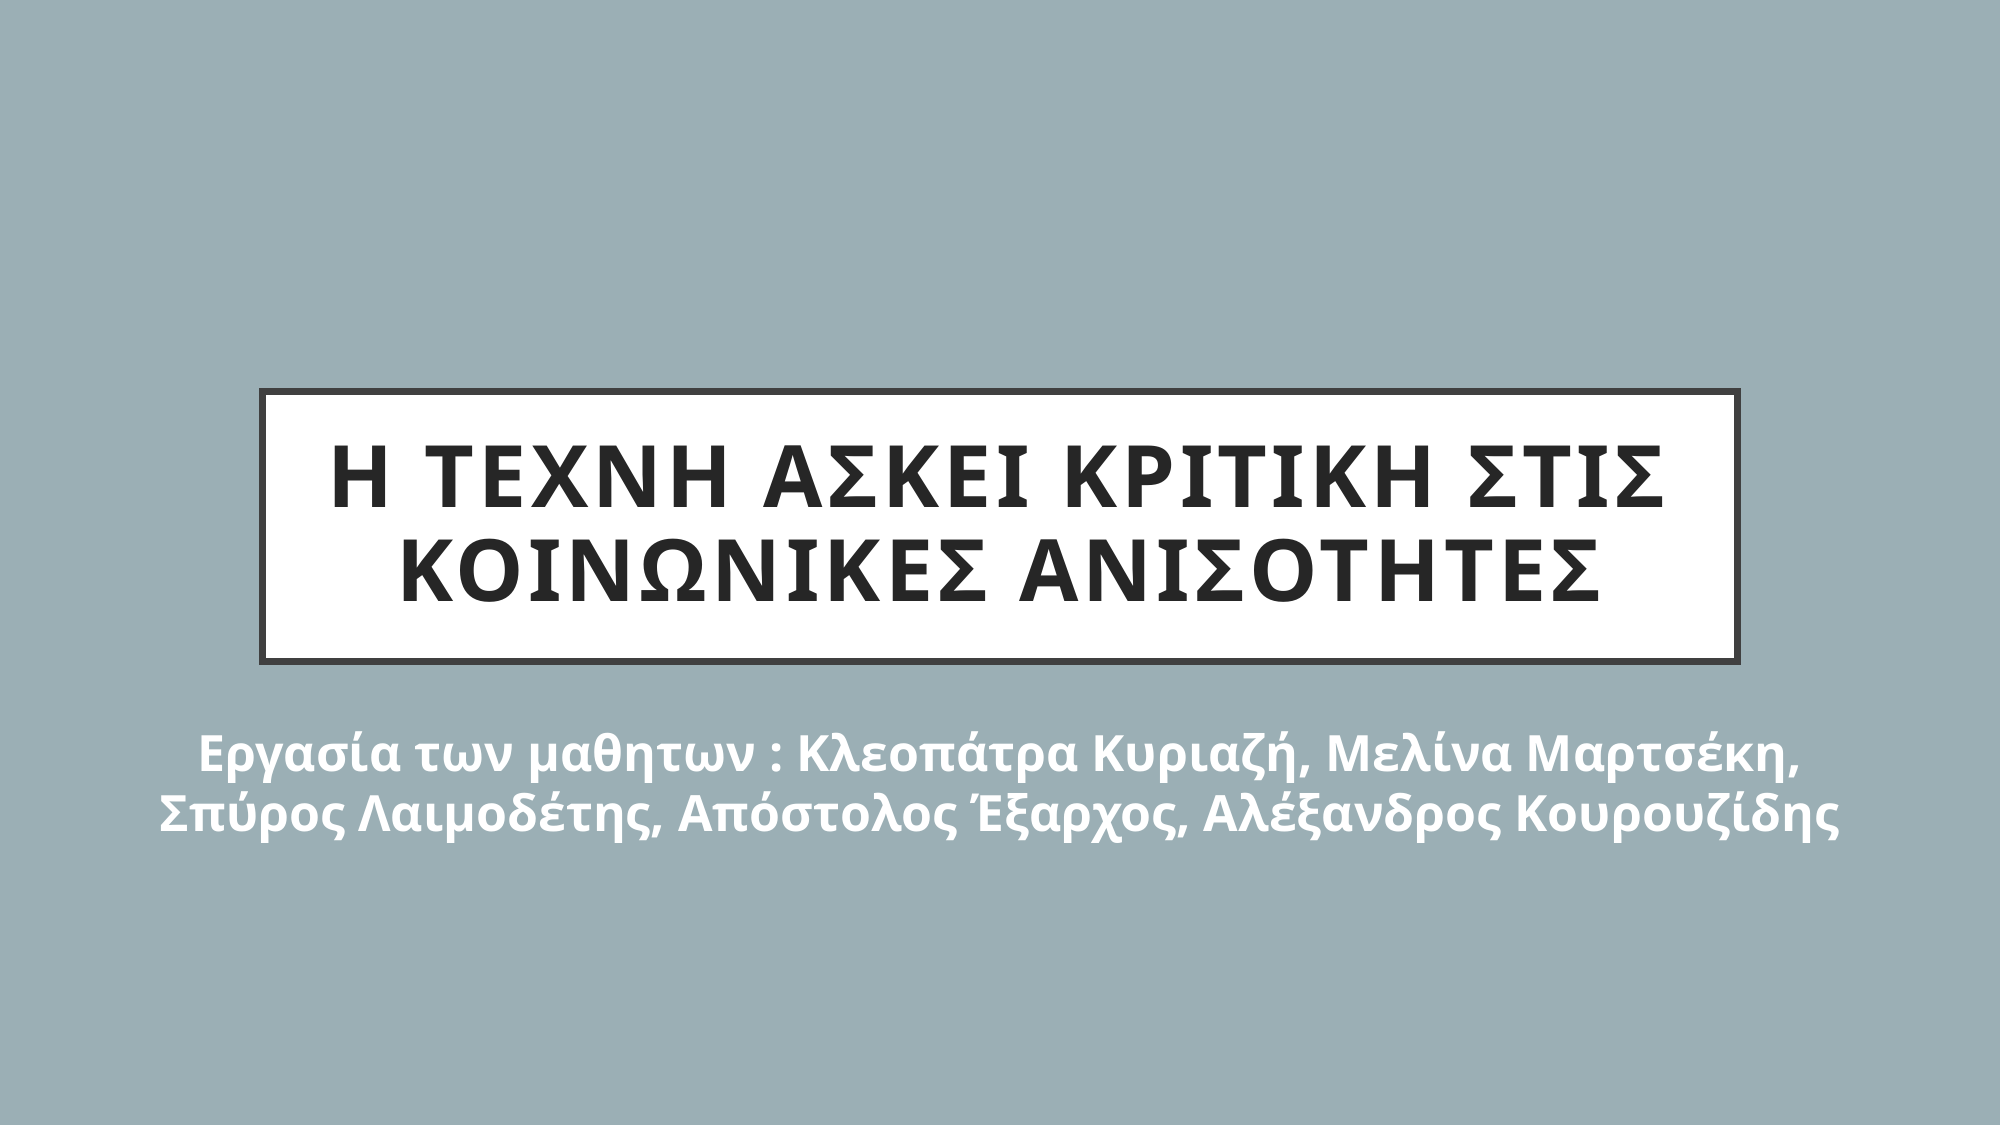

# Η Τεχνη ασκει κριτικη στις κοινωνικες ανισοτητεσ
Εργασία των μαθητων : Κλεοπάτρα Κυριαζή, Μελίνα Μαρτσέκη, Σπύρος Λαιμοδέτης, Απόστολος Έξαρχος, Αλέξανδρος Κουρουζίδης